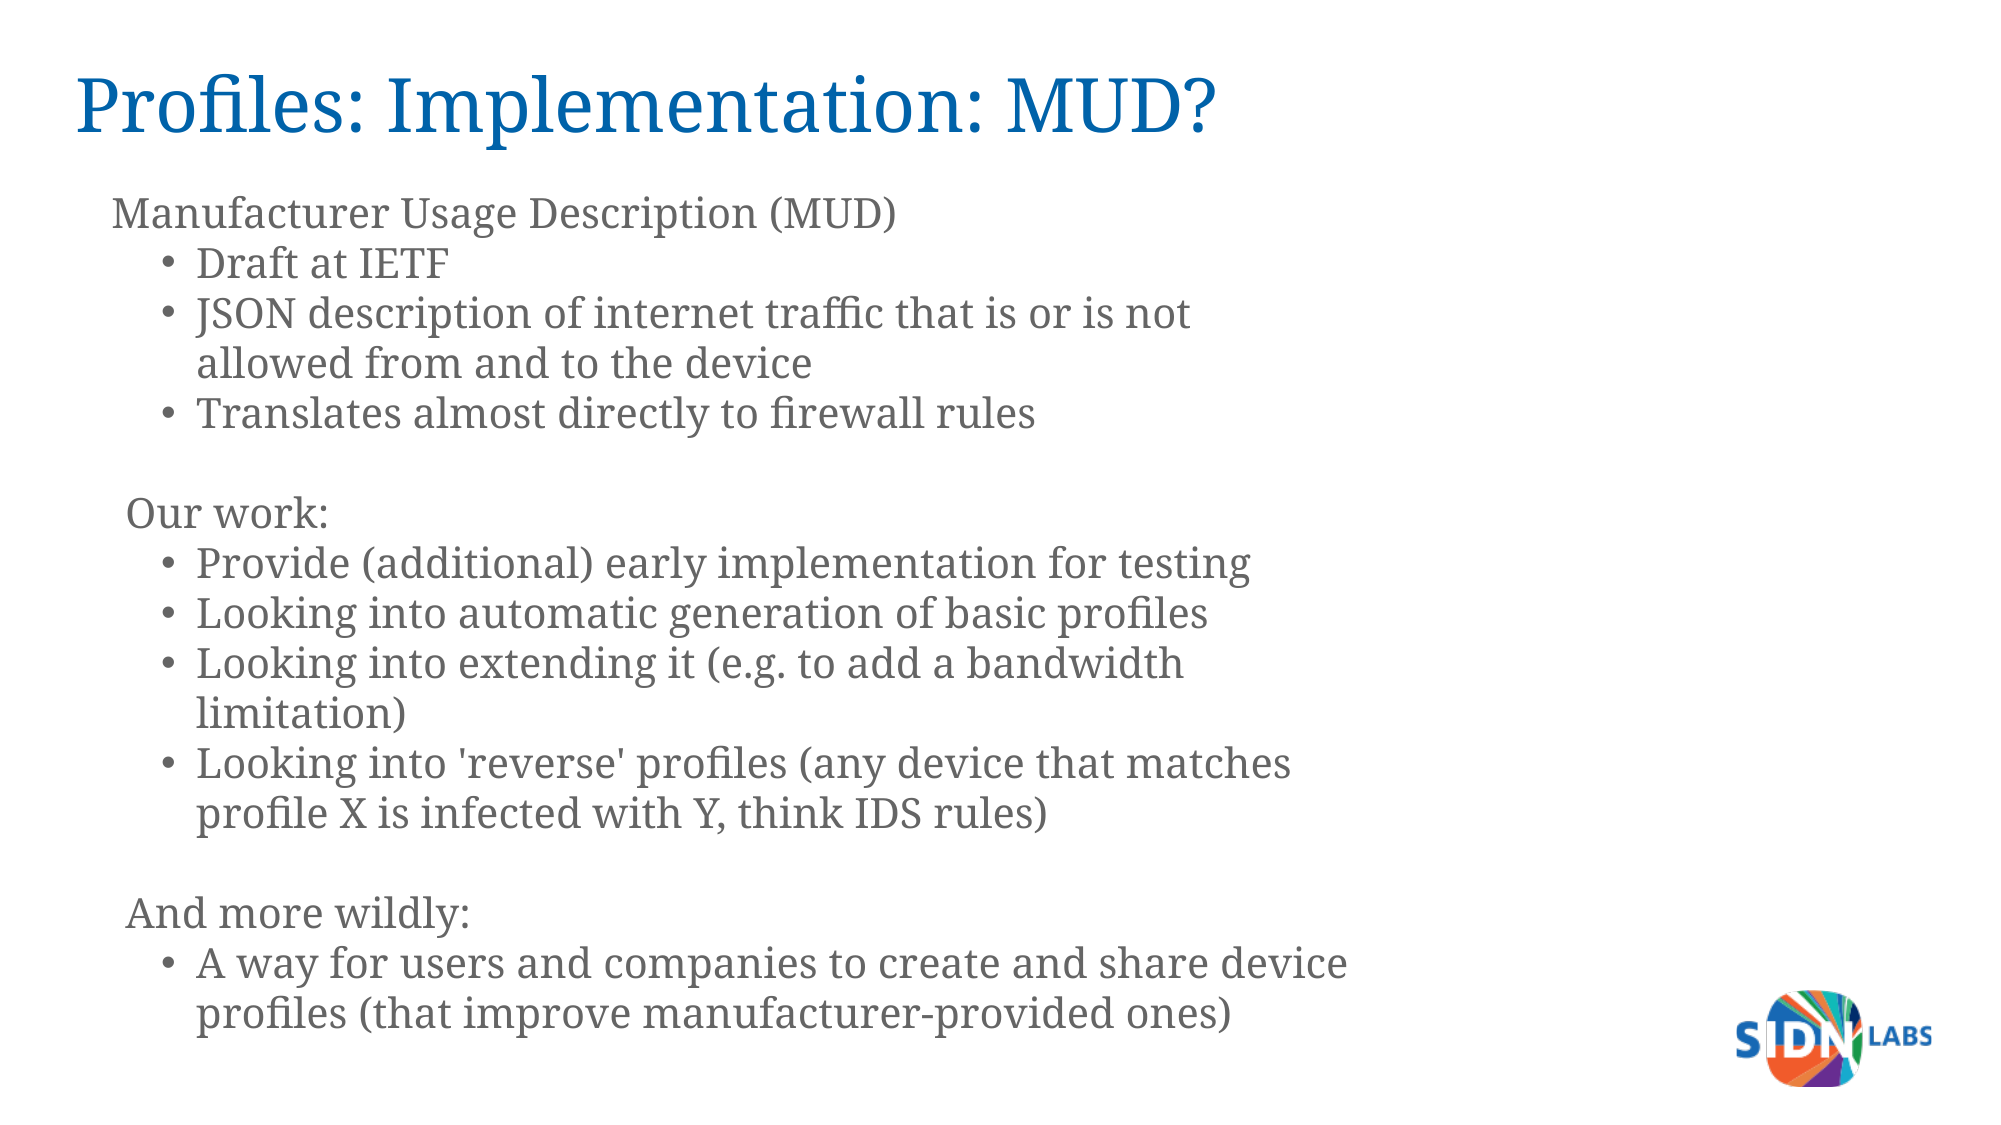

Profiles: Implementation: MUD?
 Manufacturer Usage Description (MUD)
Draft at IETF
JSON description of internet traffic that is or is not 	allowed from and to the device
Translates almost directly to firewall rules
Our work:
Provide (additional) early implementation for testing
Looking into automatic generation of basic profiles
Looking into extending it (e.g. to add a bandwidth limitation)
Looking into 'reverse' profiles (any device that matches profile X is infected with Y, think IDS rules)
And more wildly:
A way for users and companies to create and share device profiles (that improve manufacturer-provided ones)